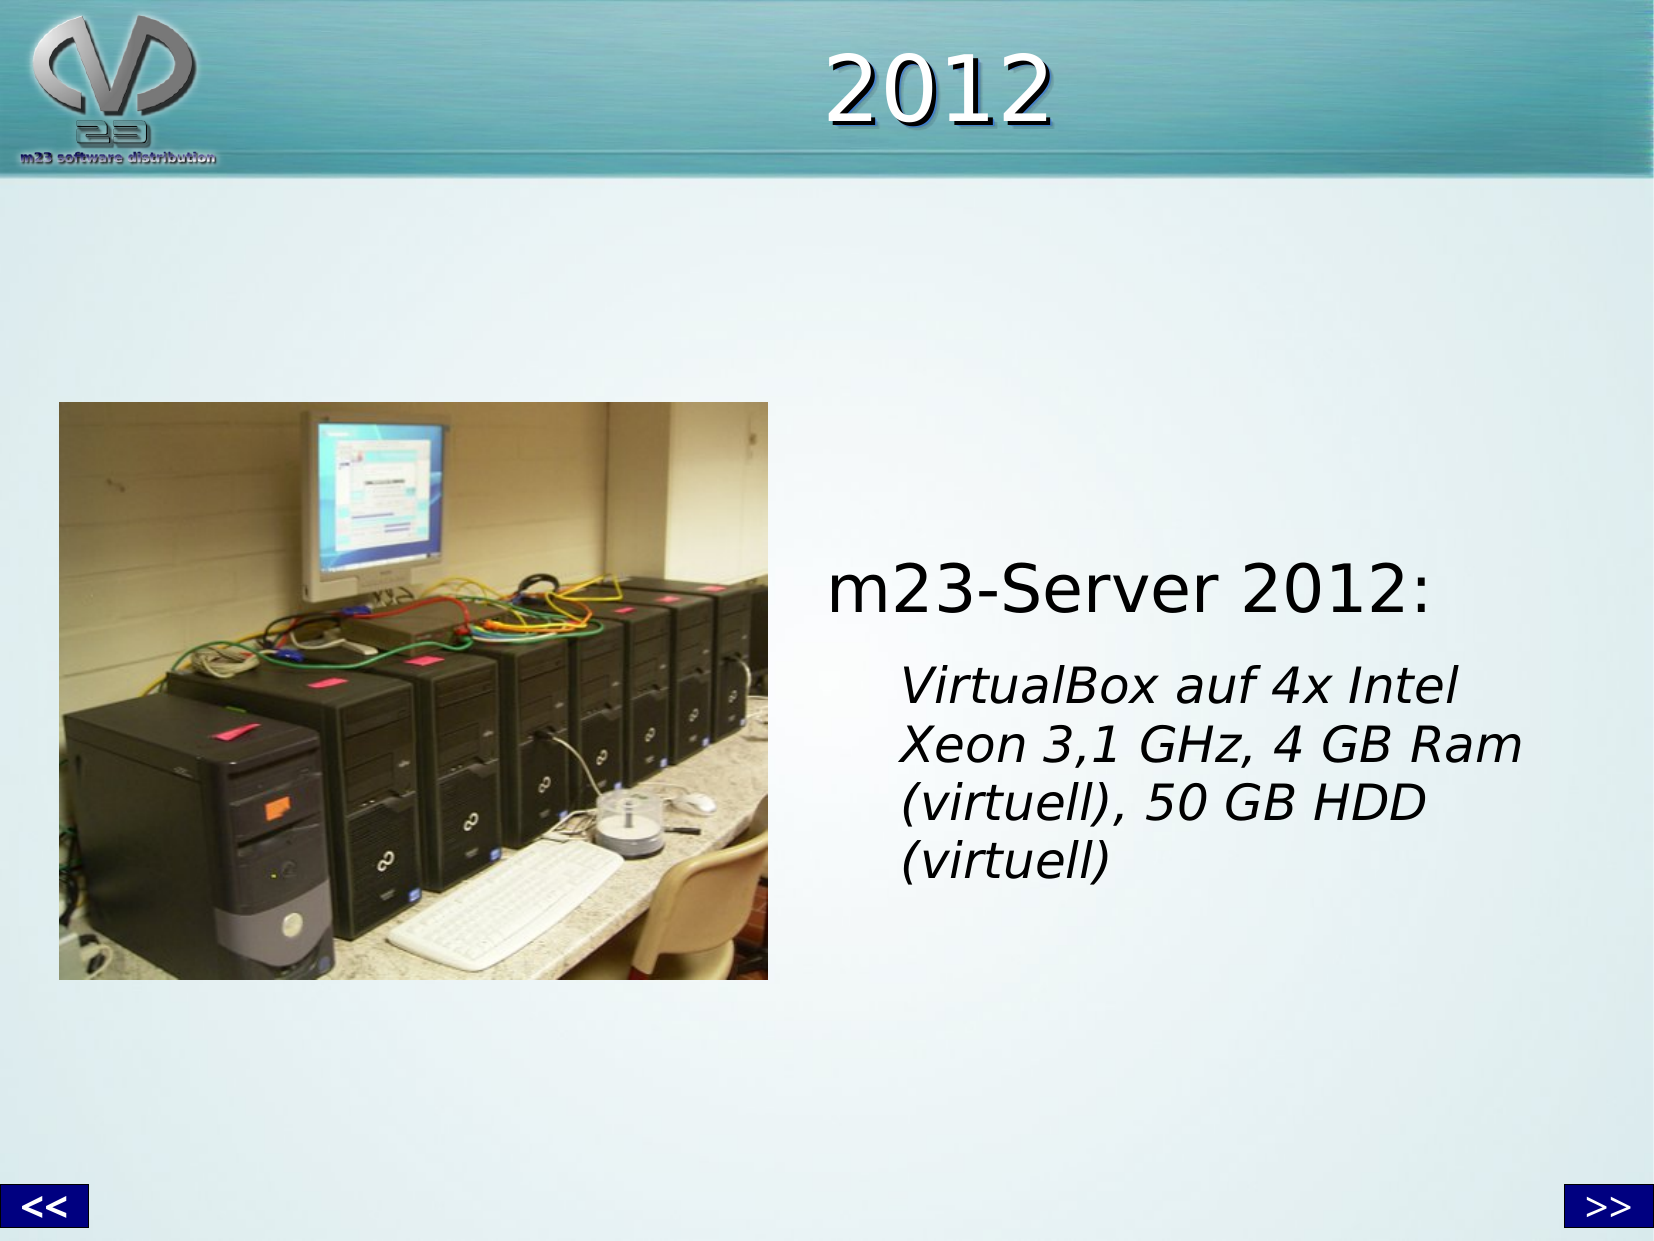

# 2012
m23-Server 2012:
	VirtualBox auf 4x Intel
	Xeon 3,1 GHz, 4 GB Ram
	(virtuell), 50 GB HDD
	(virtuell)